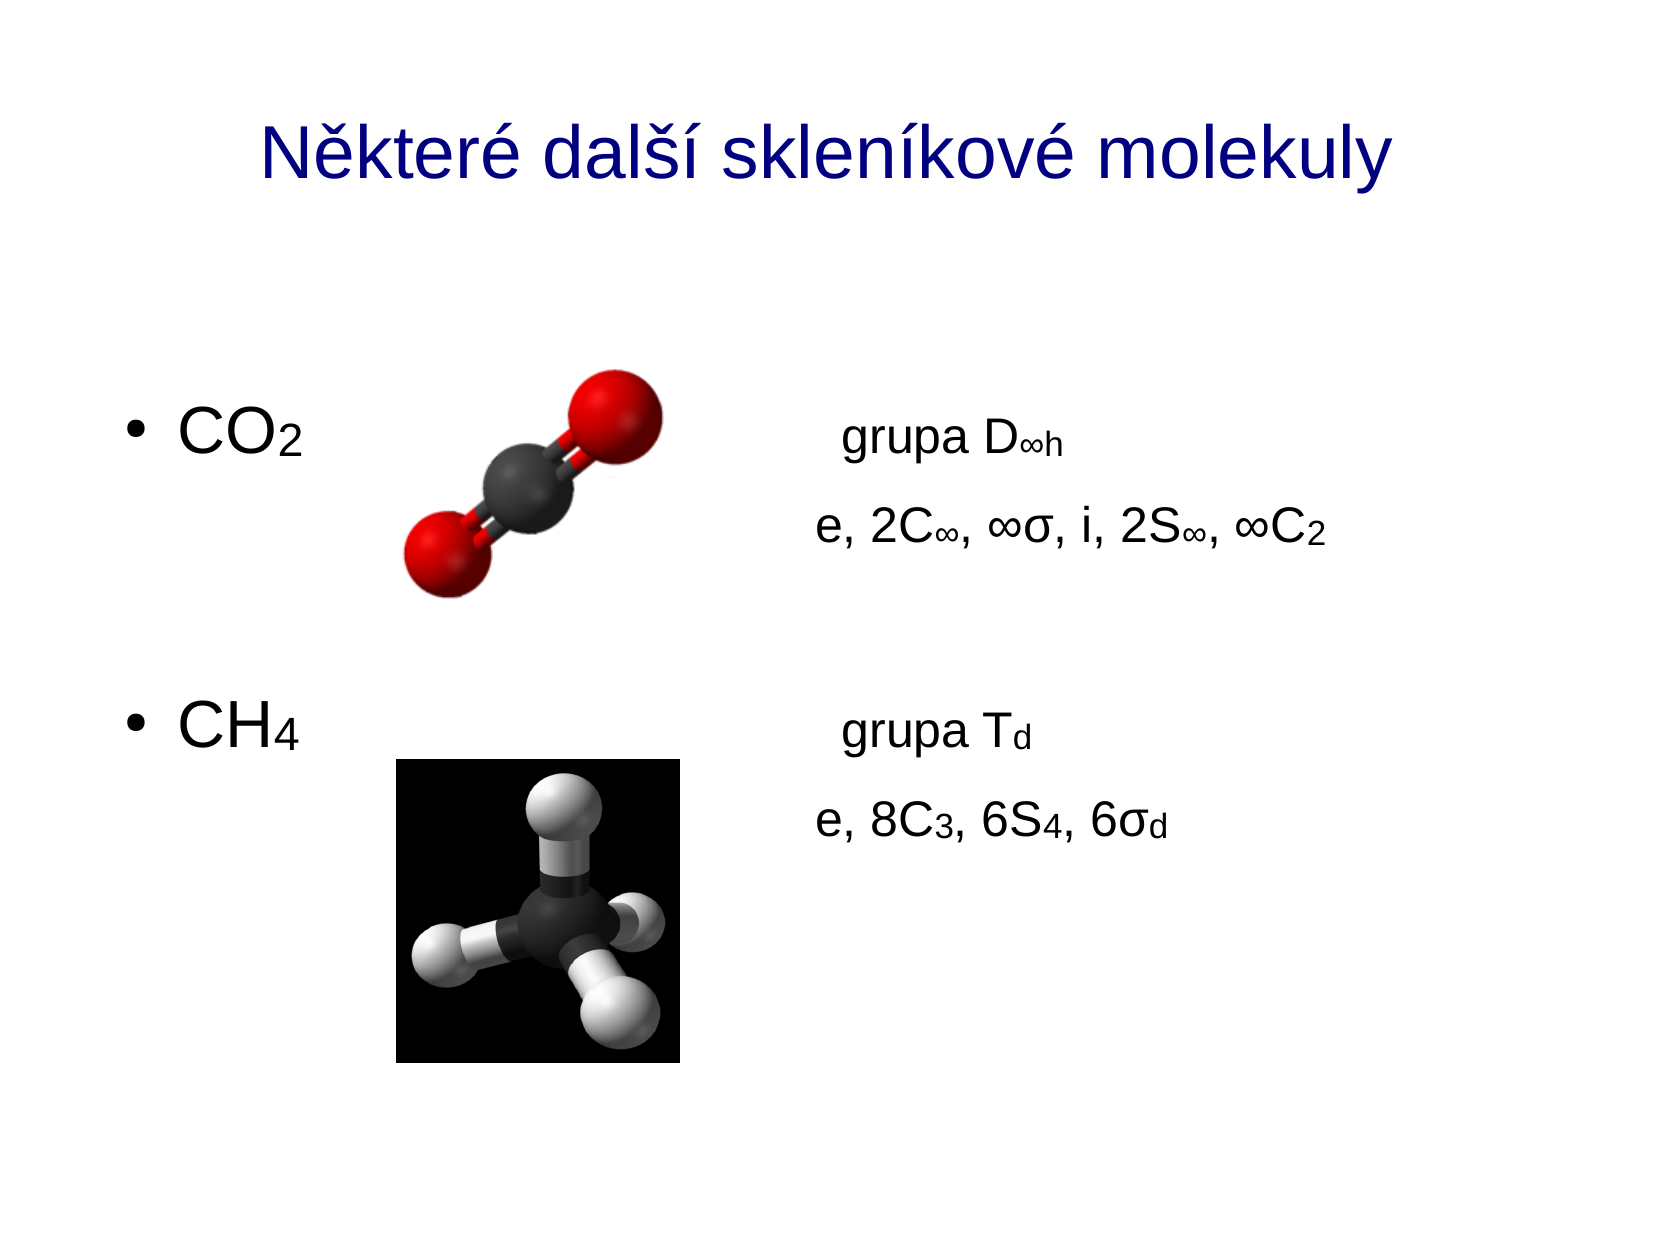

# Některé další skleníkové molekuly
CO2								grupa D∞h
e, 2C∞, ∞σ, i, 2S∞, ∞C2
CH4								grupa Td
e, 8C3, 6S4, 6σd